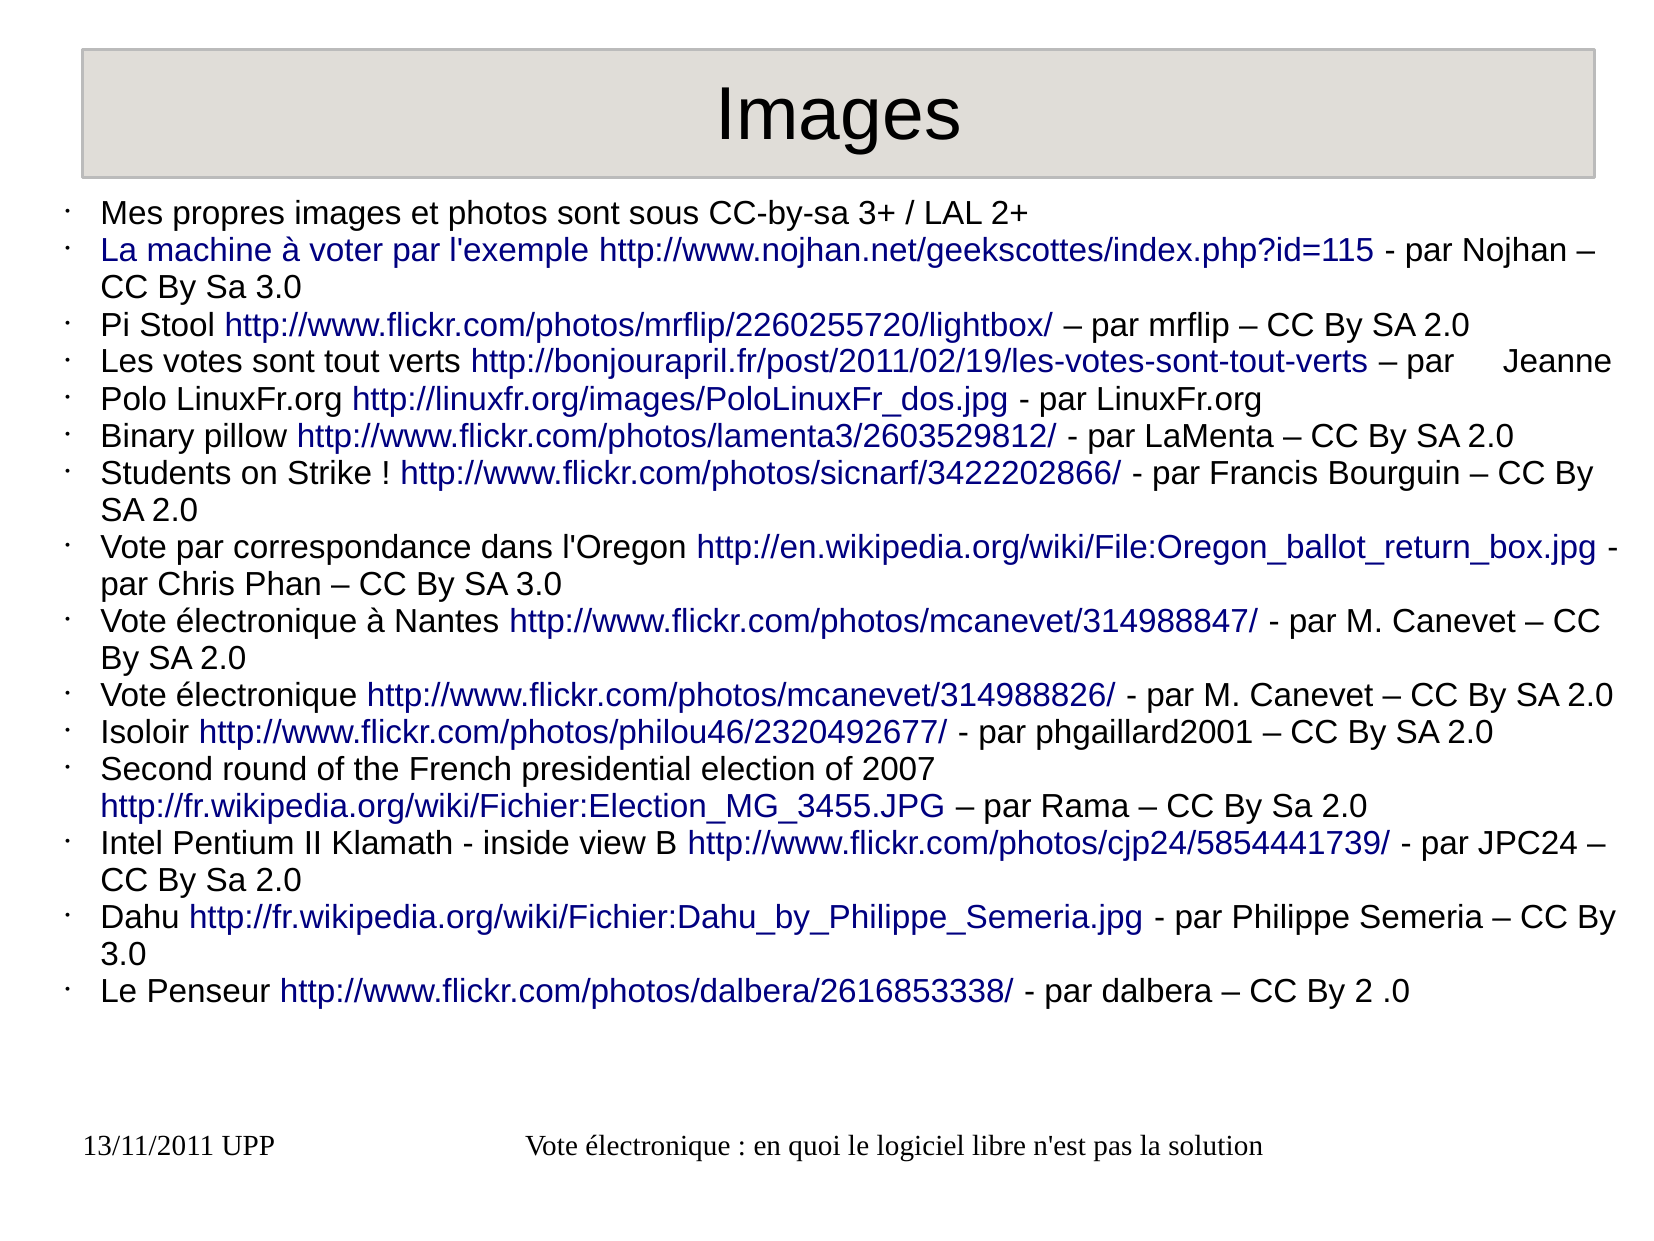

# Images
Mes propres images et photos sont sous CC-by-sa 3+ / LAL 2+
La machine à voter par l'exemple http://www.nojhan.net/geekscottes/index.php?id=115 - par Nojhan – CC By Sa 3.0
Pi Stool http://www.flickr.com/photos/mrflip/2260255720/lightbox/ – par mrflip – CC By SA 2.0
Les votes sont tout verts http://bonjourapril.fr/post/2011/02/19/les-votes-sont-tout-verts – par 	Jeanne
Polo LinuxFr.org http://linuxfr.org/images/PoloLinuxFr_dos.jpg - par LinuxFr.org
Binary pillow http://www.flickr.com/photos/lamenta3/2603529812/ - par LaMenta – CC By SA 2.0
Students on Strike ! http://www.flickr.com/photos/sicnarf/3422202866/ - par Francis Bourguin – CC By SA 2.0
Vote par correspondance dans l'Oregon http://en.wikipedia.org/wiki/File:Oregon_ballot_return_box.jpg - par Chris Phan – CC By SA 3.0
Vote électronique à Nantes http://www.flickr.com/photos/mcanevet/314988847/ - par M. Canevet – CC By SA 2.0
Vote électronique http://www.flickr.com/photos/mcanevet/314988826/ - par M. Canevet – CC By SA 2.0
Isoloir http://www.flickr.com/photos/philou46/2320492677/ - par phgaillard2001 – CC By SA 2.0
Second round of the French presidential election of 2007http://fr.wikipedia.org/wiki/Fichier:Election_MG_3455.JPG – par Rama – CC By Sa 2.0
Intel Pentium II Klamath - inside view B http://www.flickr.com/photos/cjp24/5854441739/ - par JPC24 – CC By Sa 2.0
Dahu http://fr.wikipedia.org/wiki/Fichier:Dahu_by_Philippe_Semeria.jpg - par Philippe Semeria – CC By 3.0
Le Penseur http://www.flickr.com/photos/dalbera/2616853338/ - par dalbera – CC By 2 .0